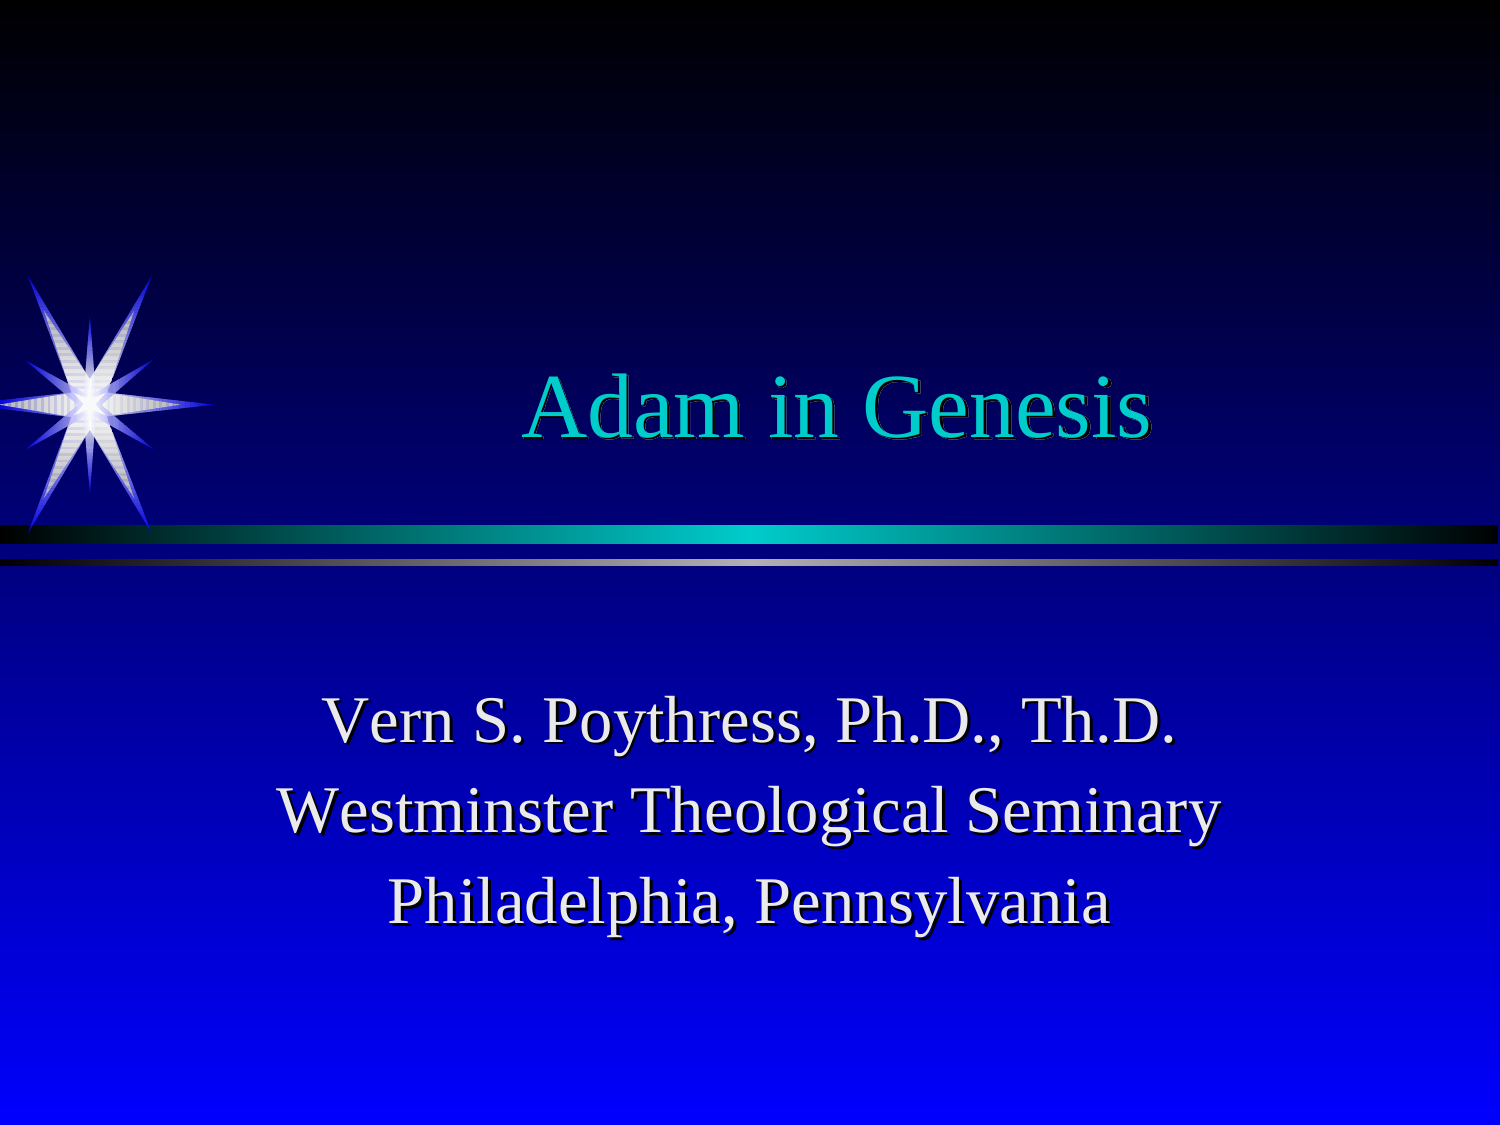

# Adam in Genesis
Vern S. Poythress, Ph.D., Th.D.
Westminster Theological Seminary
Philadelphia, Pennsylvania